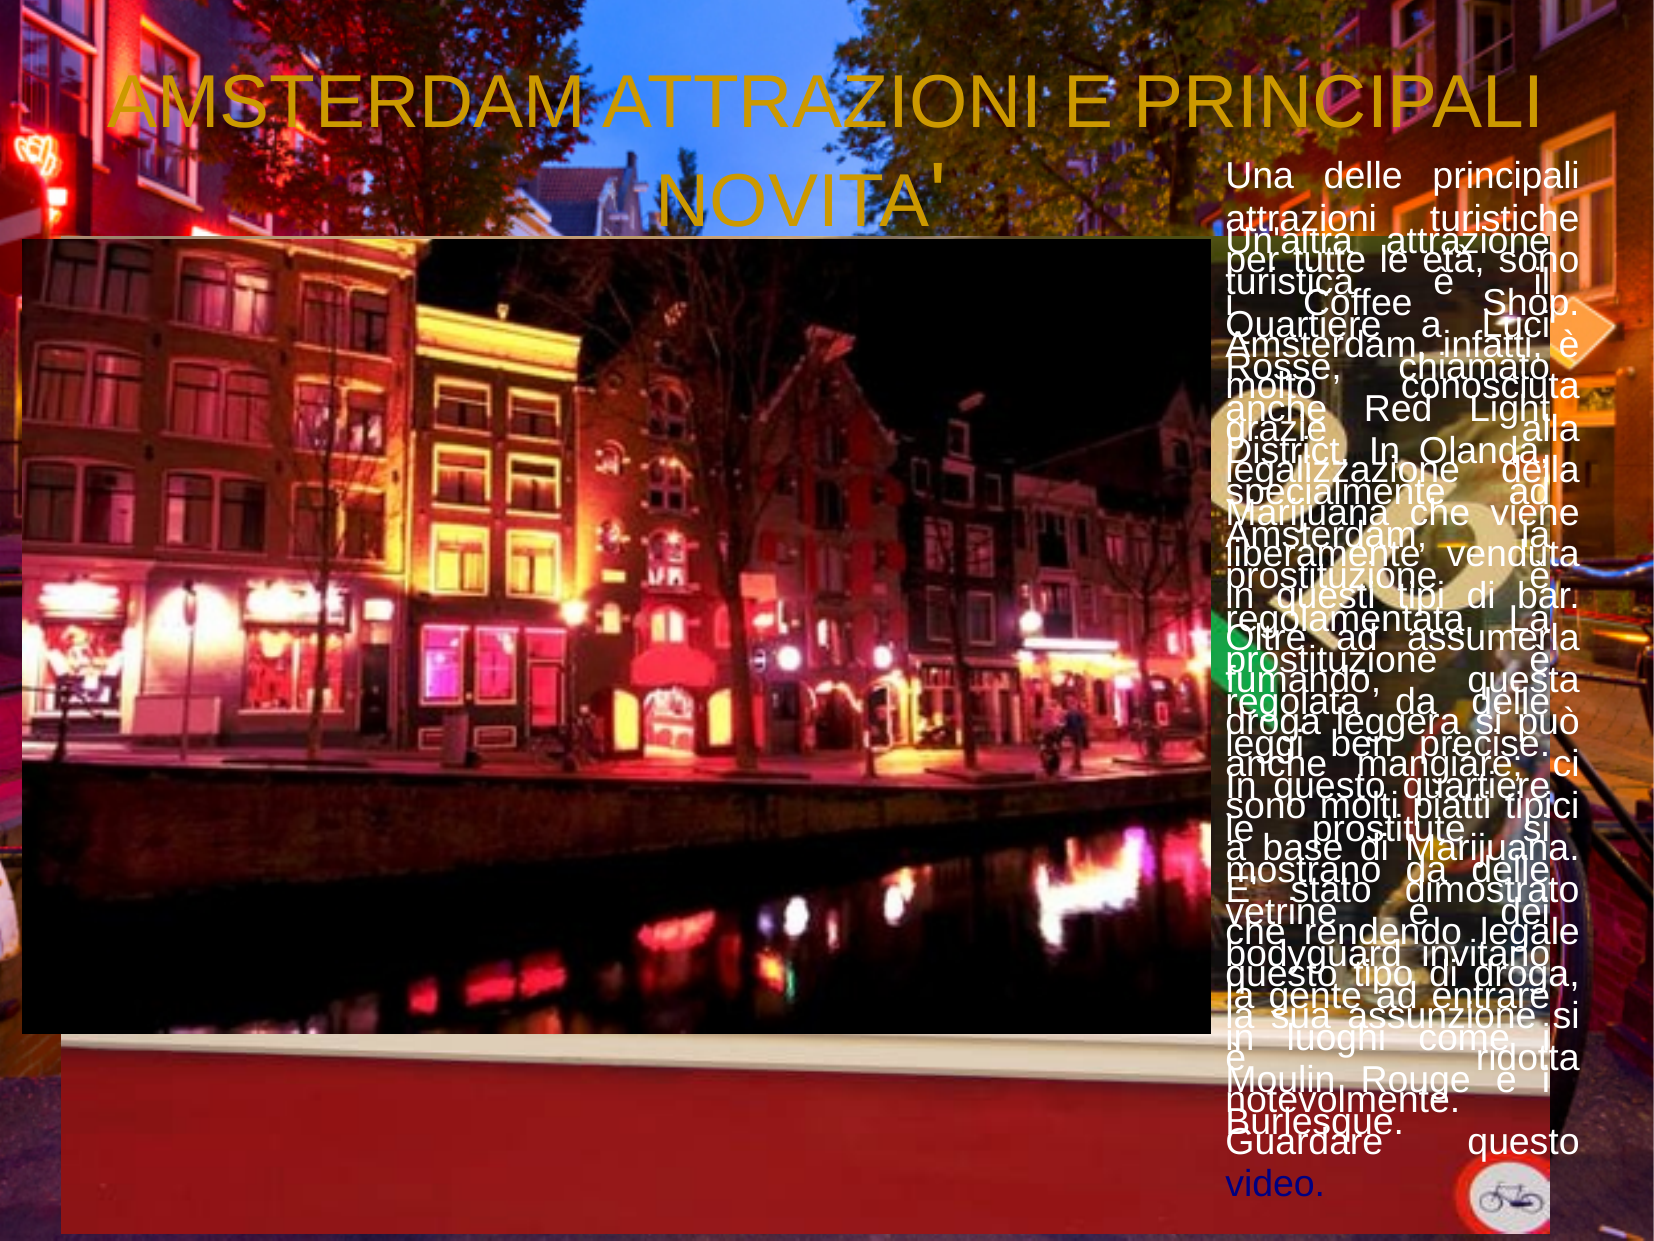

# AMSTERDAM ATTRAZIONI E PRINCIPALI NOVITA'
Una delle principali attrazioni turistiche per tutte le età, sono i Coffee Shop. Amsterdam, infatti, è molto conosciuta grazie alla legalizzazione della Marijuana che viene liberamente venduta in questi tipi di bar. Oltre ad assumerla fumando, questa droga leggera si può anche mangiare; ci sono molti piatti tipici a base di Marijuana. E' stato dimostrato che rendendo legale questo tipo di droga, la sua assunzione si è ridotta notevolmente. Guardare questo video.
Un'altra attrazione turistica è il Quartiere a Luci Rosse, chiamato anche Red Light District. In Olanda, specialmente ad Amsterdam, la prostituzione è regolamentata. La prostituzione è regolata da delle leggi ben precise. In questo quartiere le prostitute si mostrano da delle vetrine e dei bodyguard invitano la gente ad entrare in luoghi come i Moulin Rouge e i Burlesque.